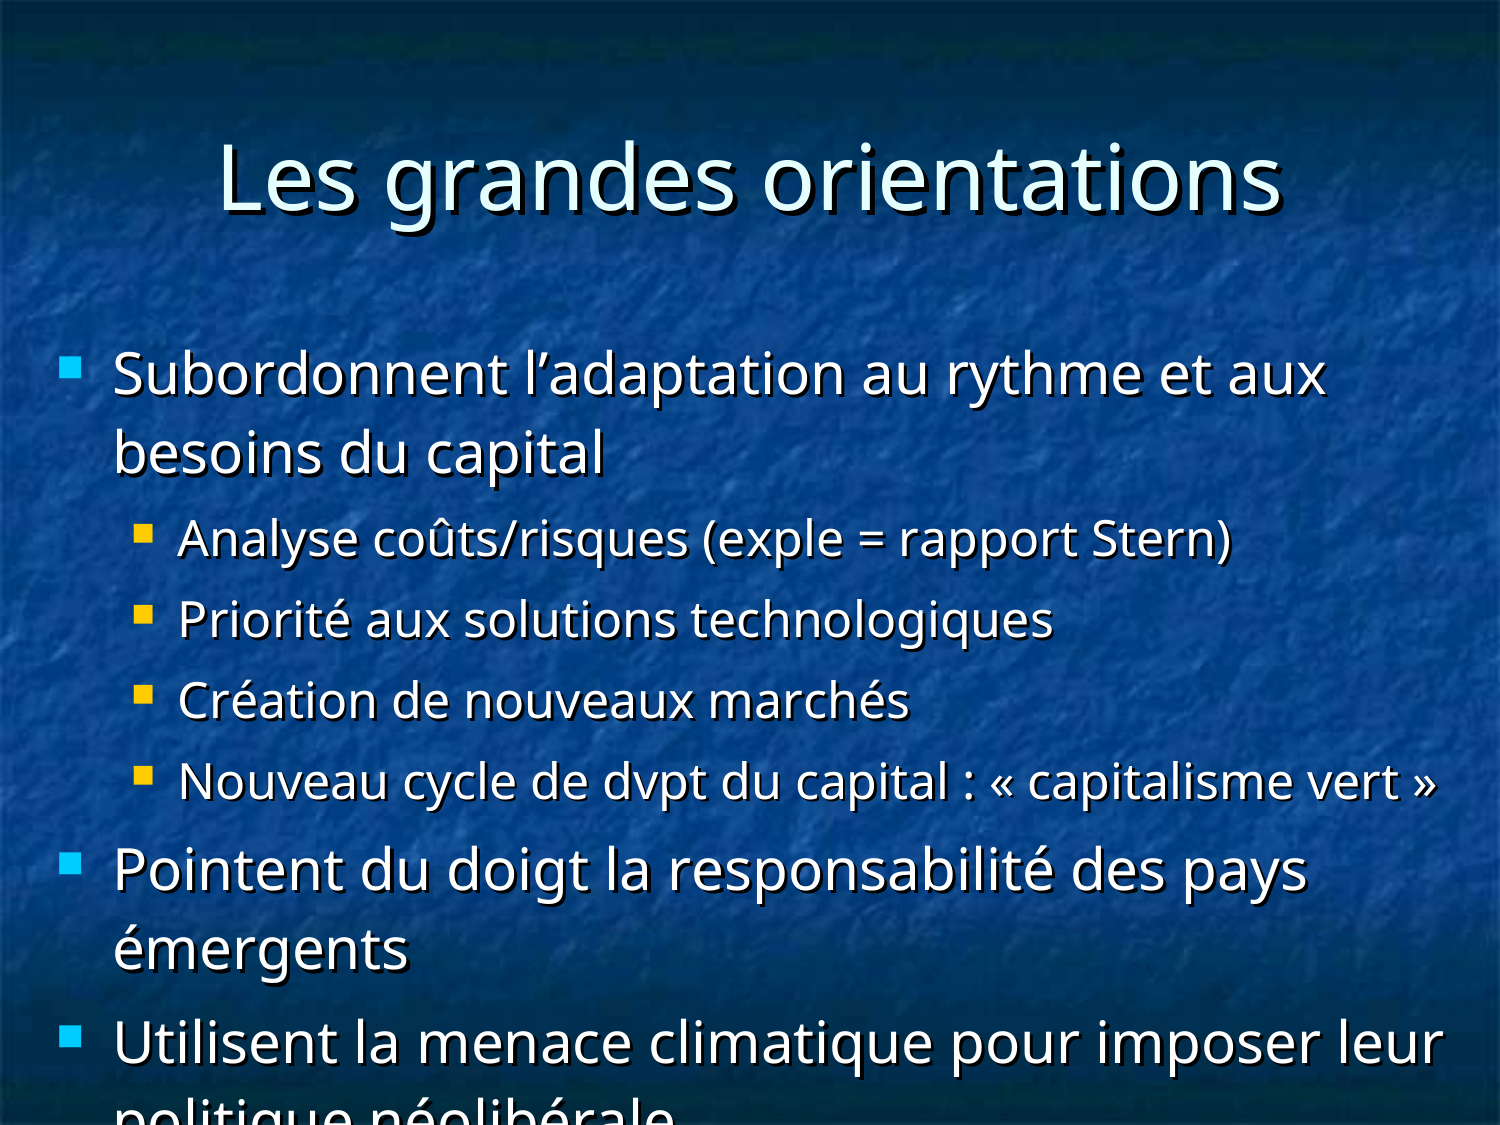

# Les grandes orientations
Subordonnent l’adaptation au rythme et aux besoins du capital
Analyse coûts/risques (exple = rapport Stern)
Priorité aux solutions technologiques
Création de nouveaux marchés
Nouveau cycle de dvpt du capital : « capitalisme vert »
Pointent du doigt la responsabilité des pays émergents
Utilisent la menace climatique pour imposer leur politique néolibérale